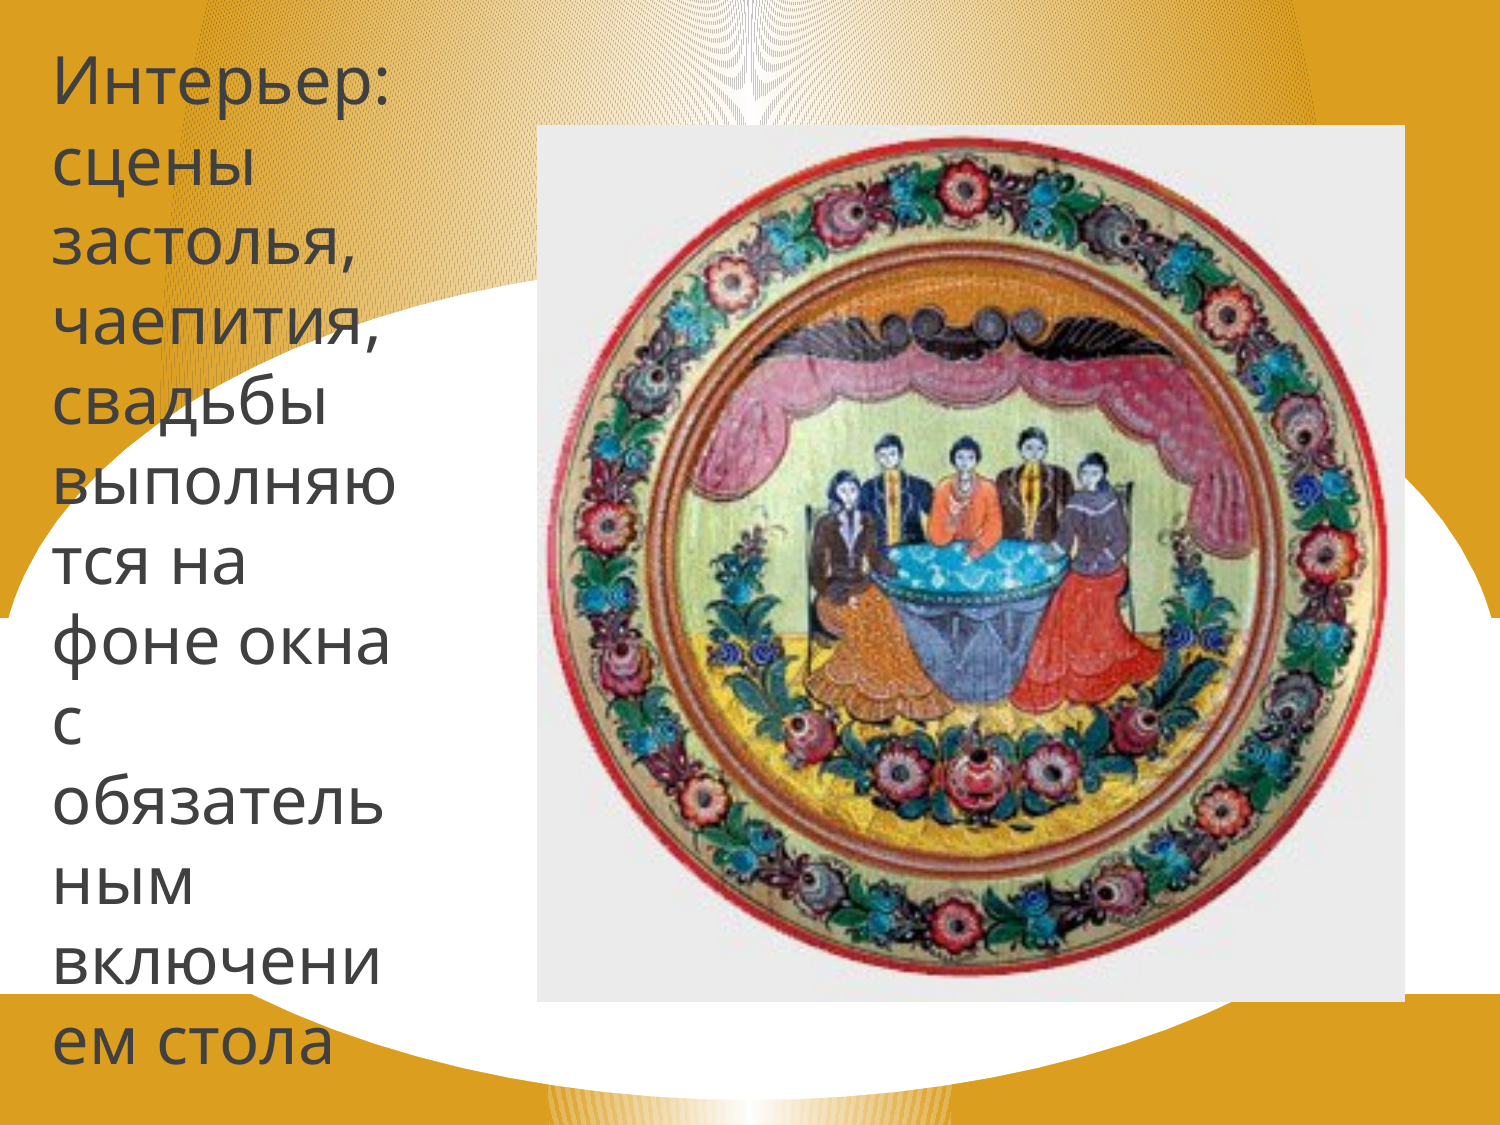

# Интерьер: сцены застолья, чаепития, свадьбы выполняются на фоне окна с обязательным включением стола